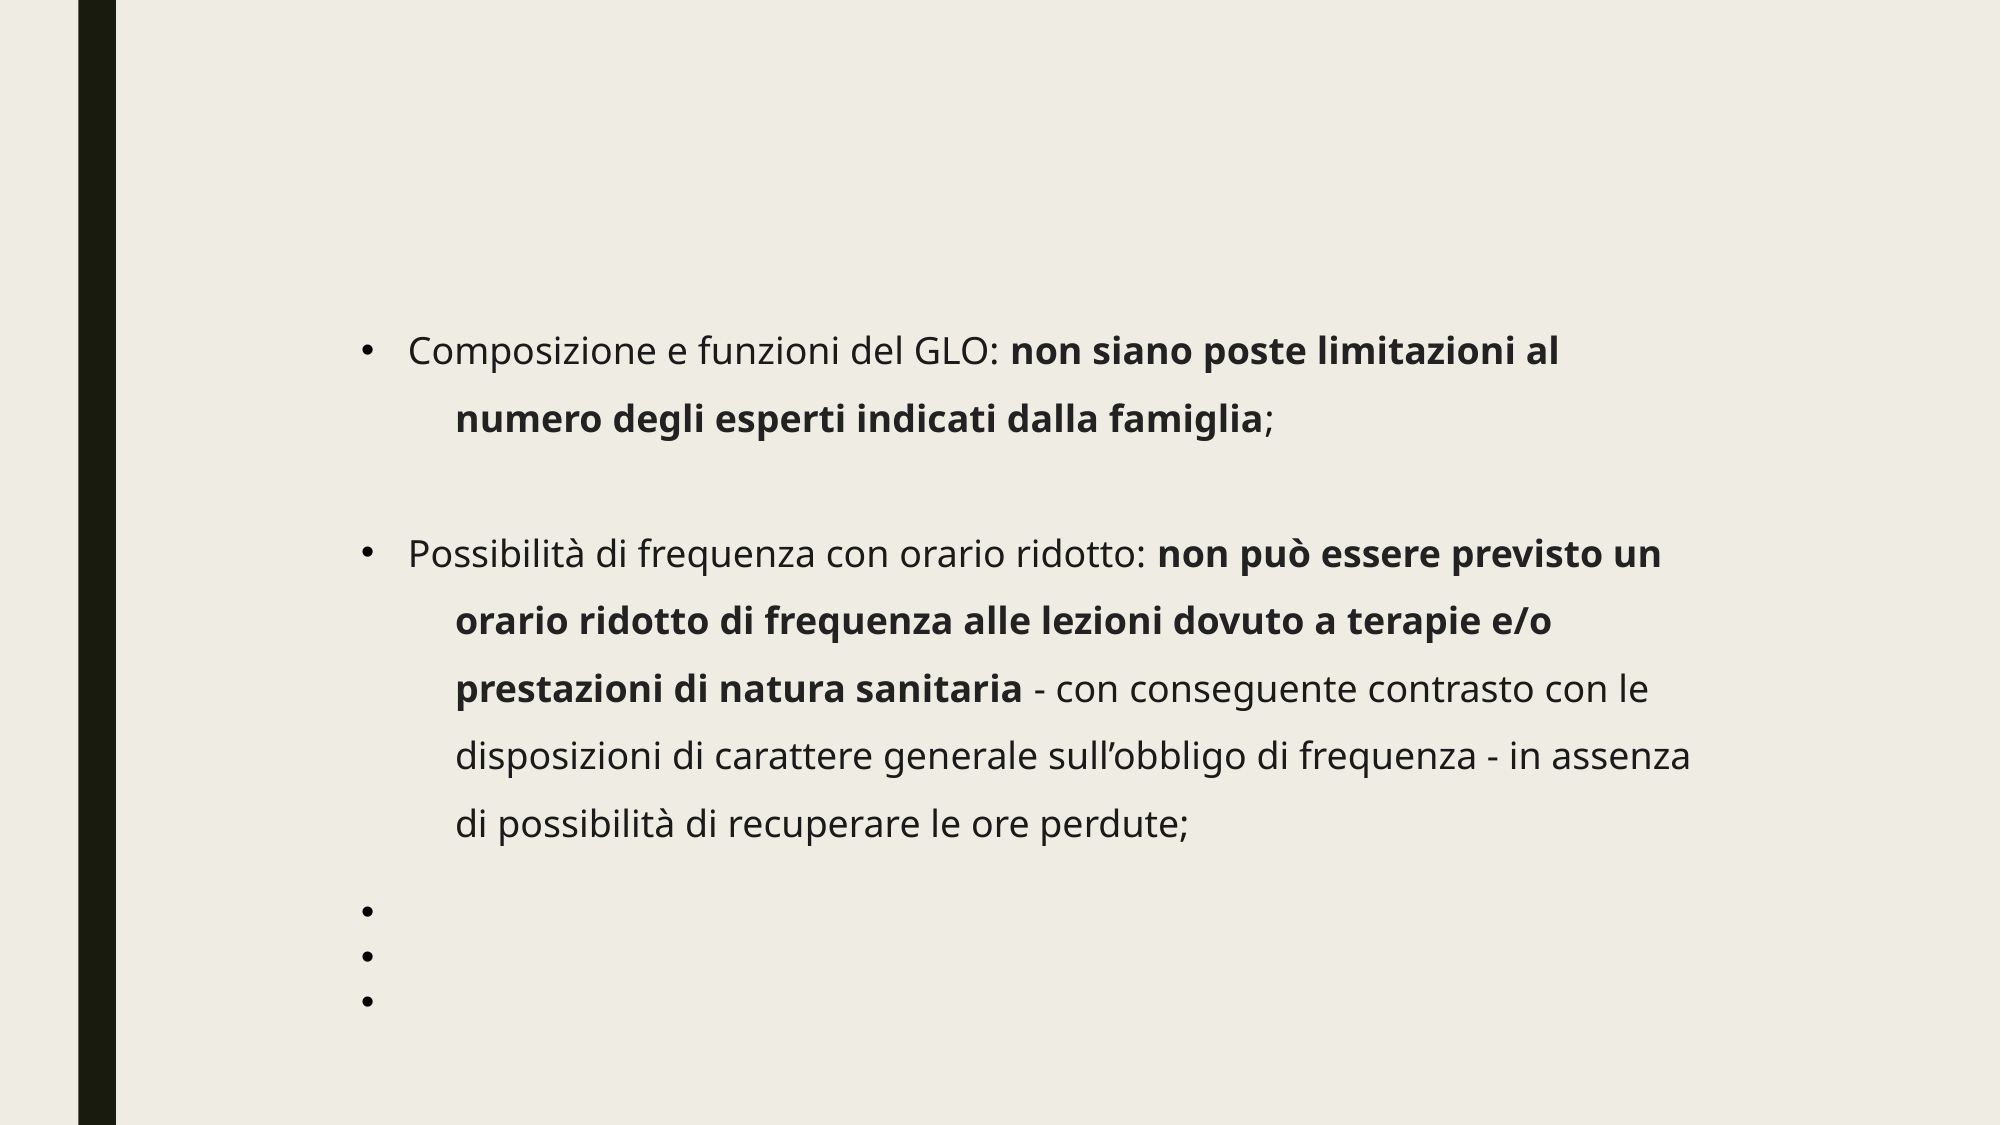

Composizione e funzioni del GLO: non siano poste limitazioni al numero degli esperti indicati dalla famiglia;
Possibilità di frequenza con orario ridotto: non può essere previsto un orario ridotto di frequenza alle lezioni dovuto a terapie e/o prestazioni di natura sanitaria - con conseguente contrasto con le disposizioni di carattere generale sull’obbligo di frequenza - in assenza di possibilità di recuperare le ore perdute;